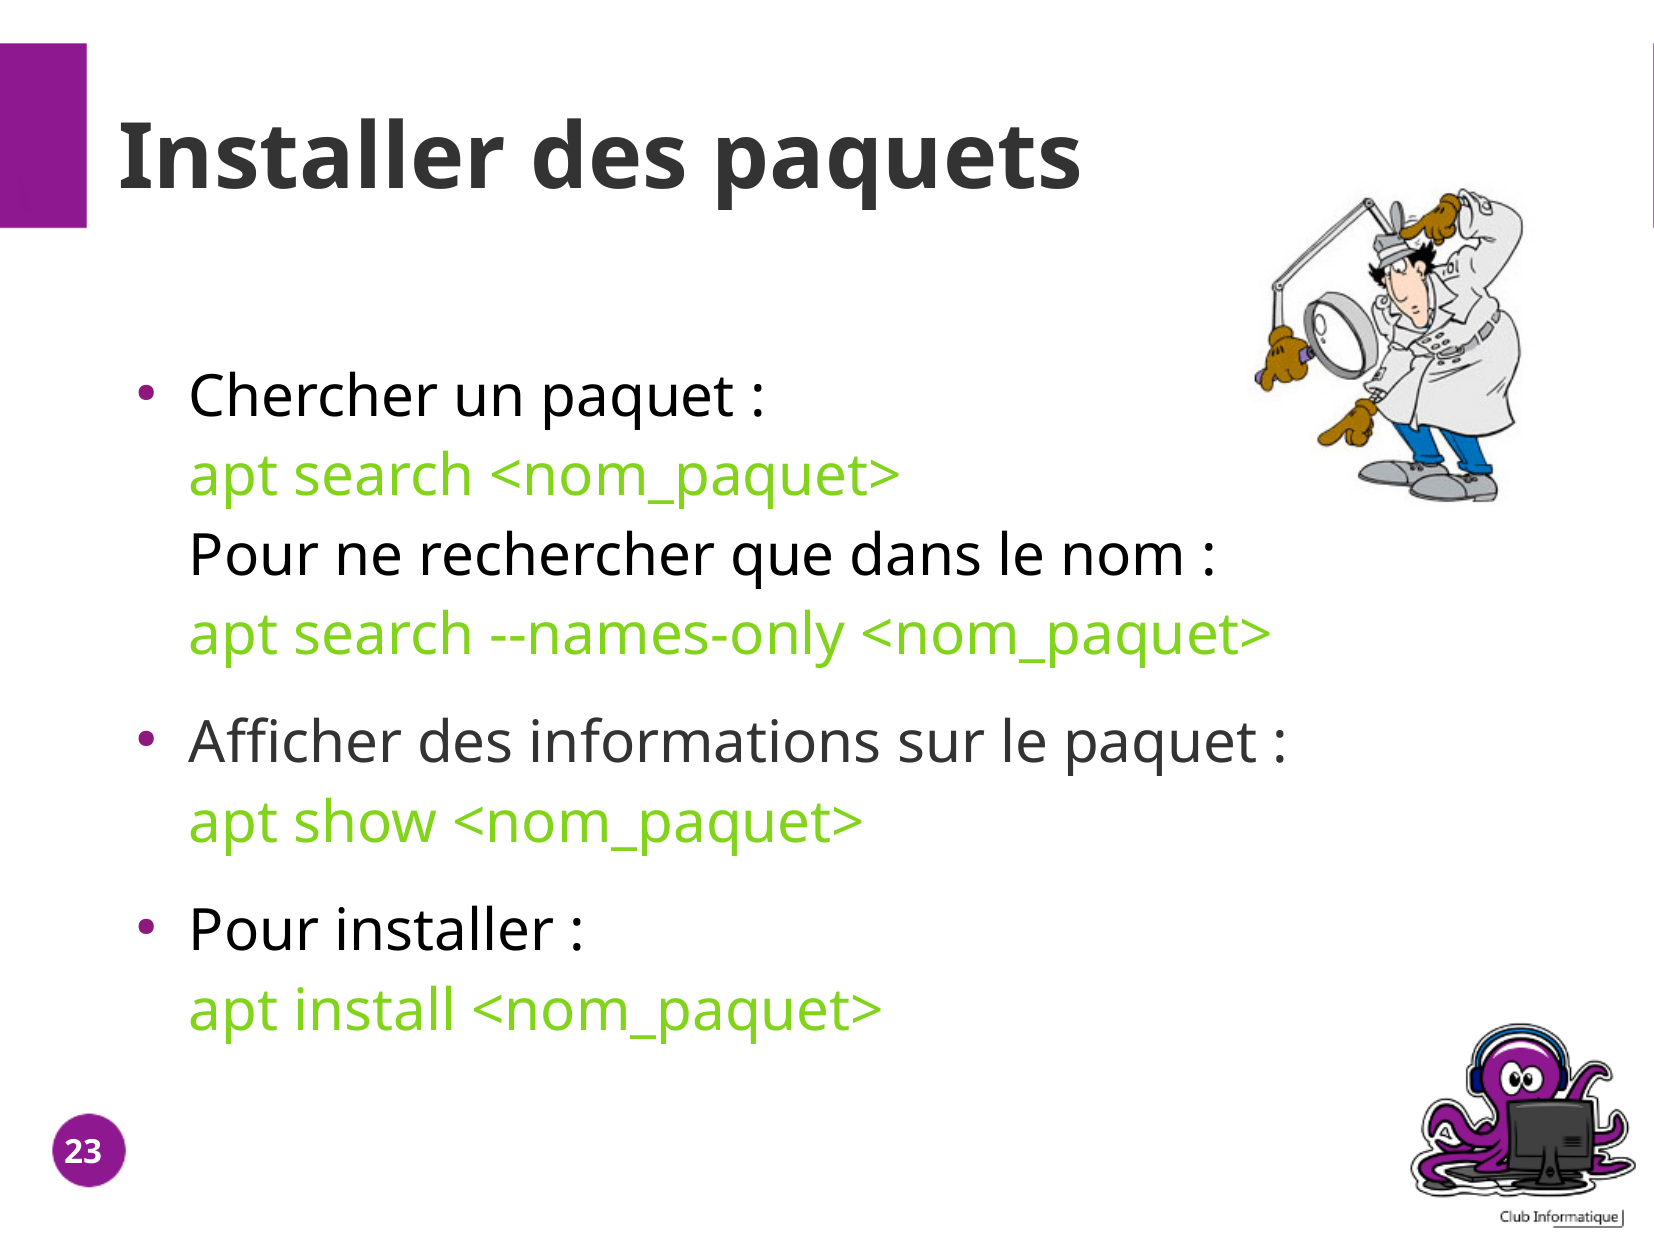

# Installer des paquets
Chercher un paquet :
apt search <nom_paquet>
Pour ne rechercher que dans le nom :
apt search --names-only <nom_paquet>
Afficher des informations sur le paquet :
apt show <nom_paquet>
Pour installer :
apt install <nom_paquet>
23